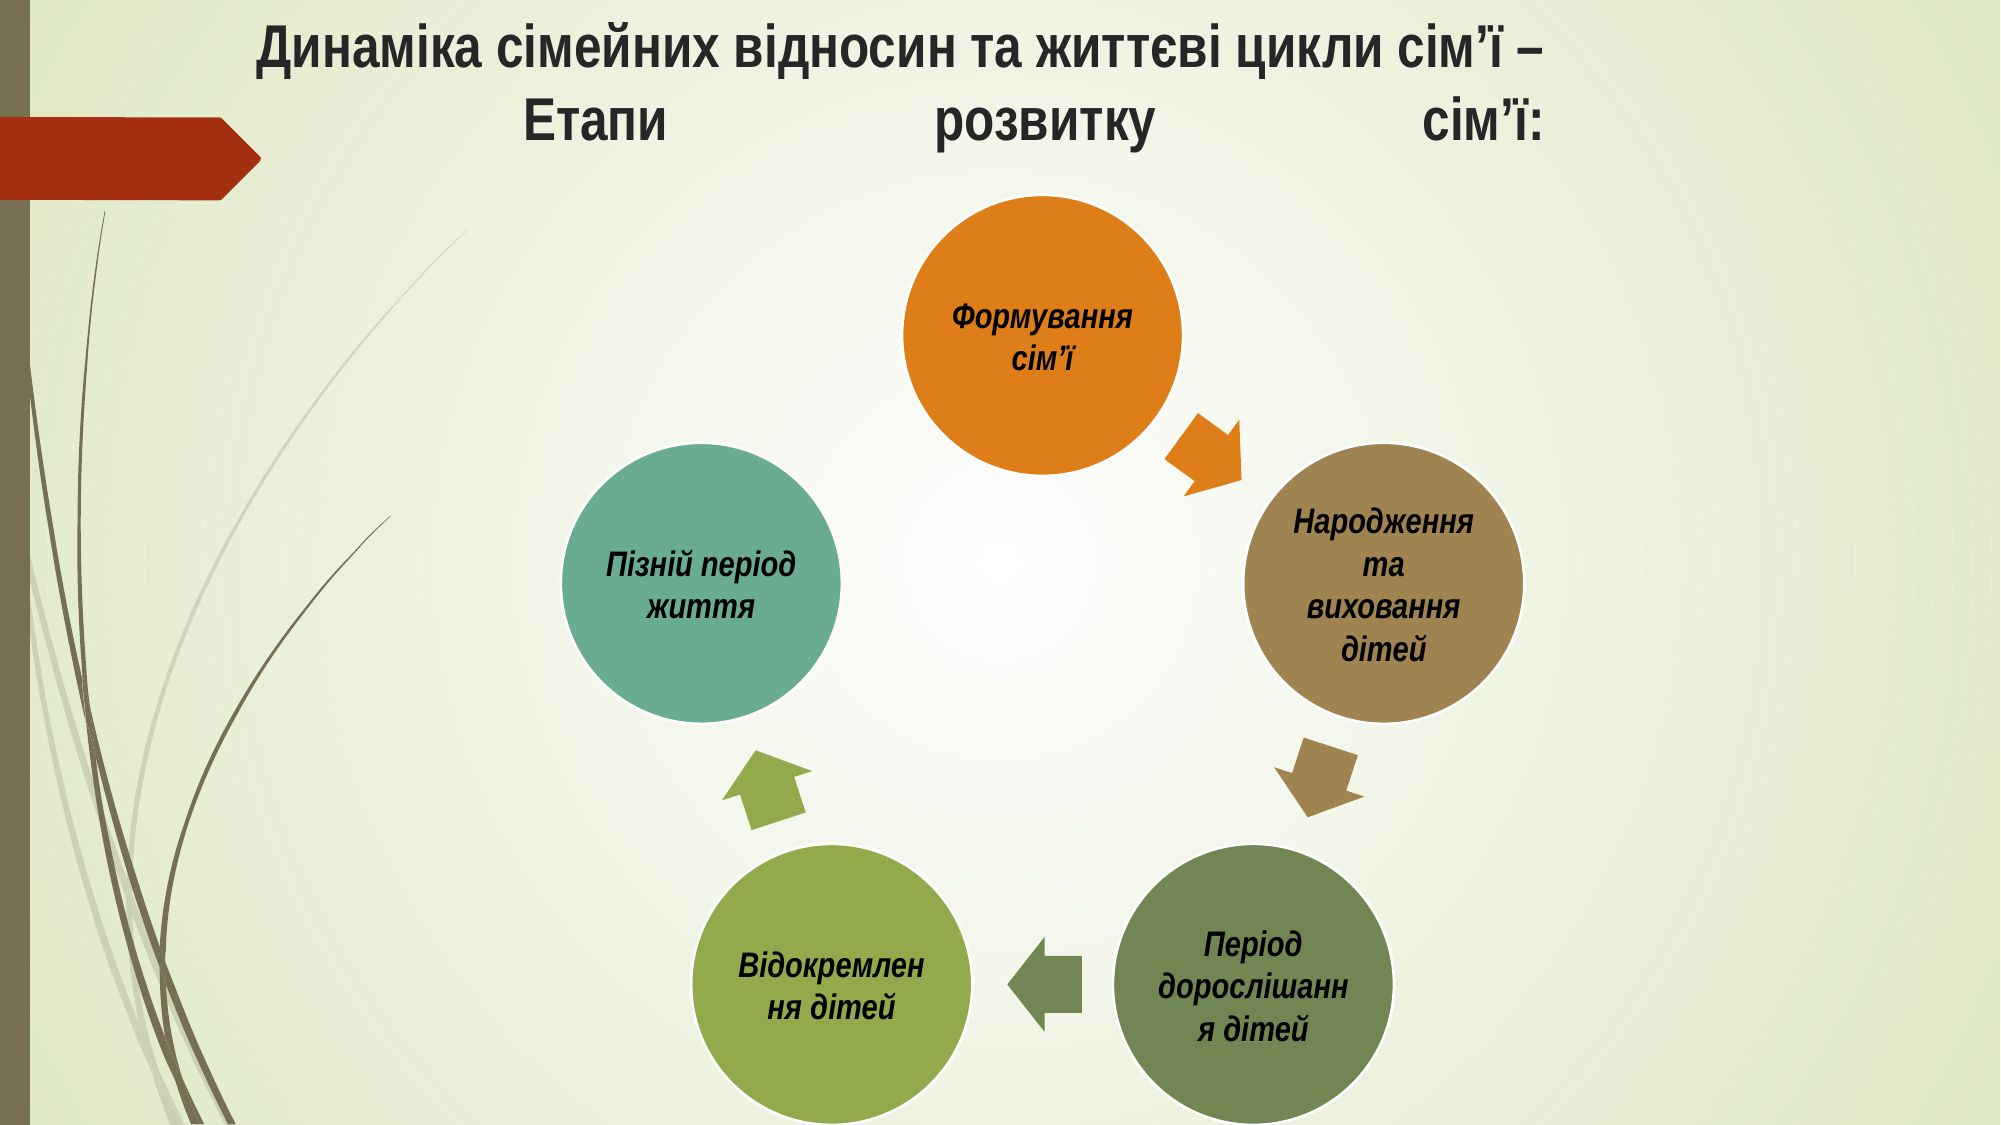

# Динаміка сімейних відносин та життєві цикли сім’ї – Етапи розвитку сім’ї:
Формування сім’ї
Пізній період життя
Народження та виховання дітей
Відокремлення дітей
Період дорослішання дітей